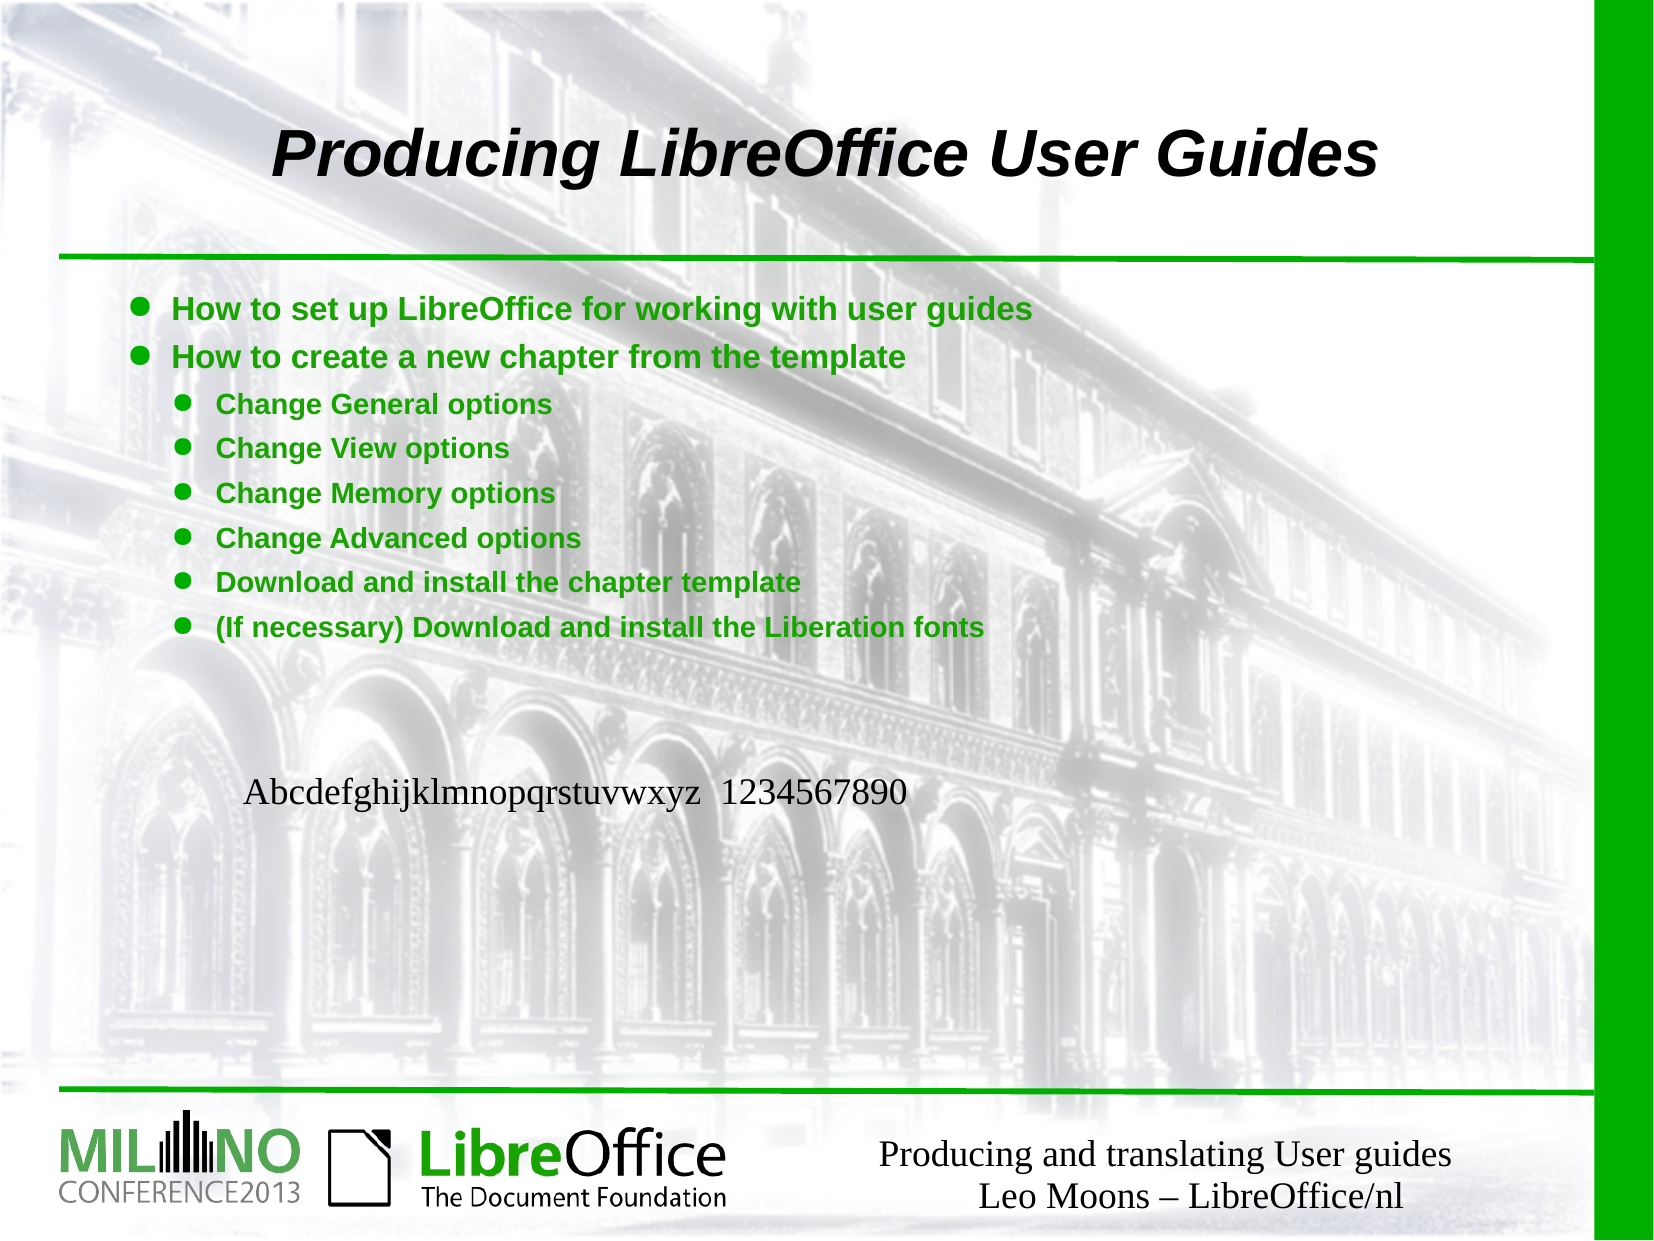

# Producing LibreOffice User Guides
How to set up LibreOffice for working with user guides
How to create a new chapter from the template
Change General options
Change View options
Change Memory options
Change Advanced options
Download and install the chapter template
(If necessary) Download and install the Liberation fonts
Abcdefghijklmnopqrstuvwxyz 1234567890
Producing and translating User guides
Leo Moons – LibreOffice/nl